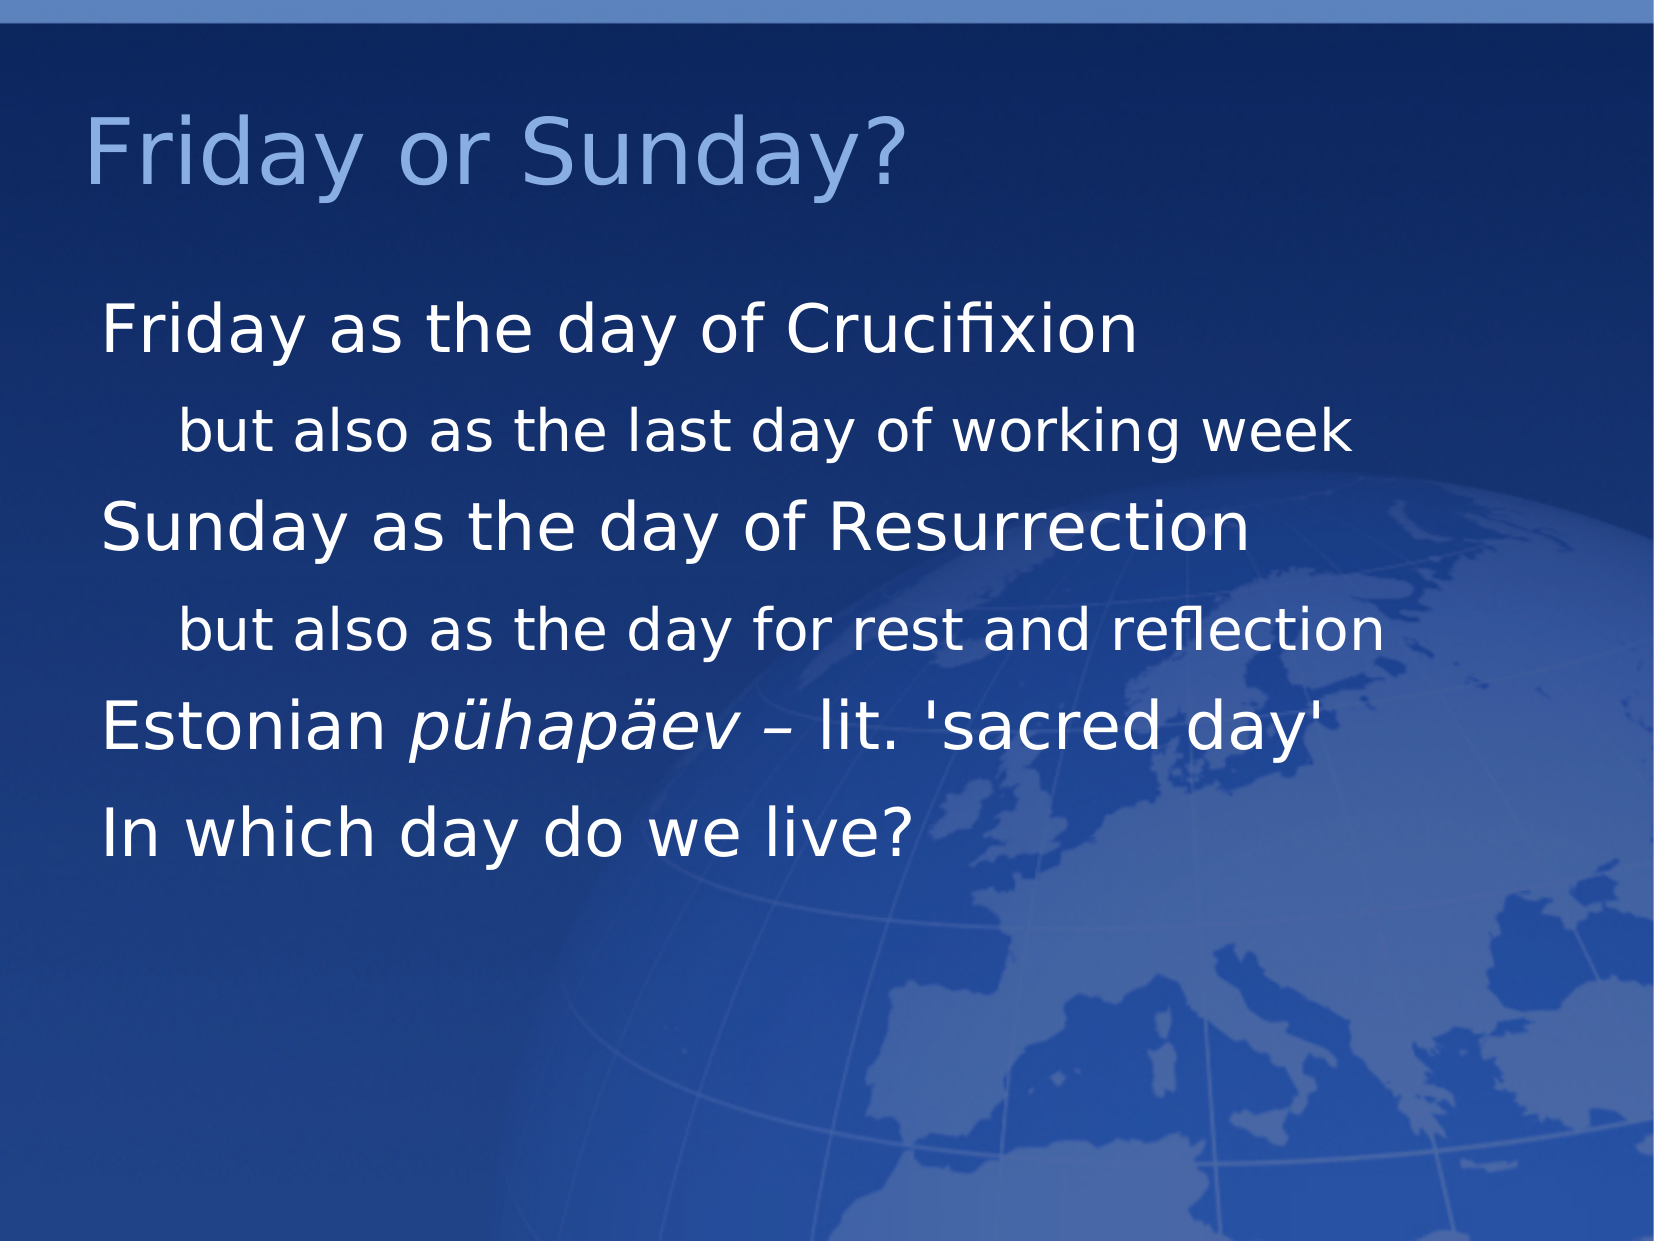

# Friday or Sunday?
Friday as the day of Crucifixion
but also as the last day of working week
Sunday as the day of Resurrection
but also as the day for rest and reflection
Estonian pühapäev – lit. 'sacred day'
In which day do we live?